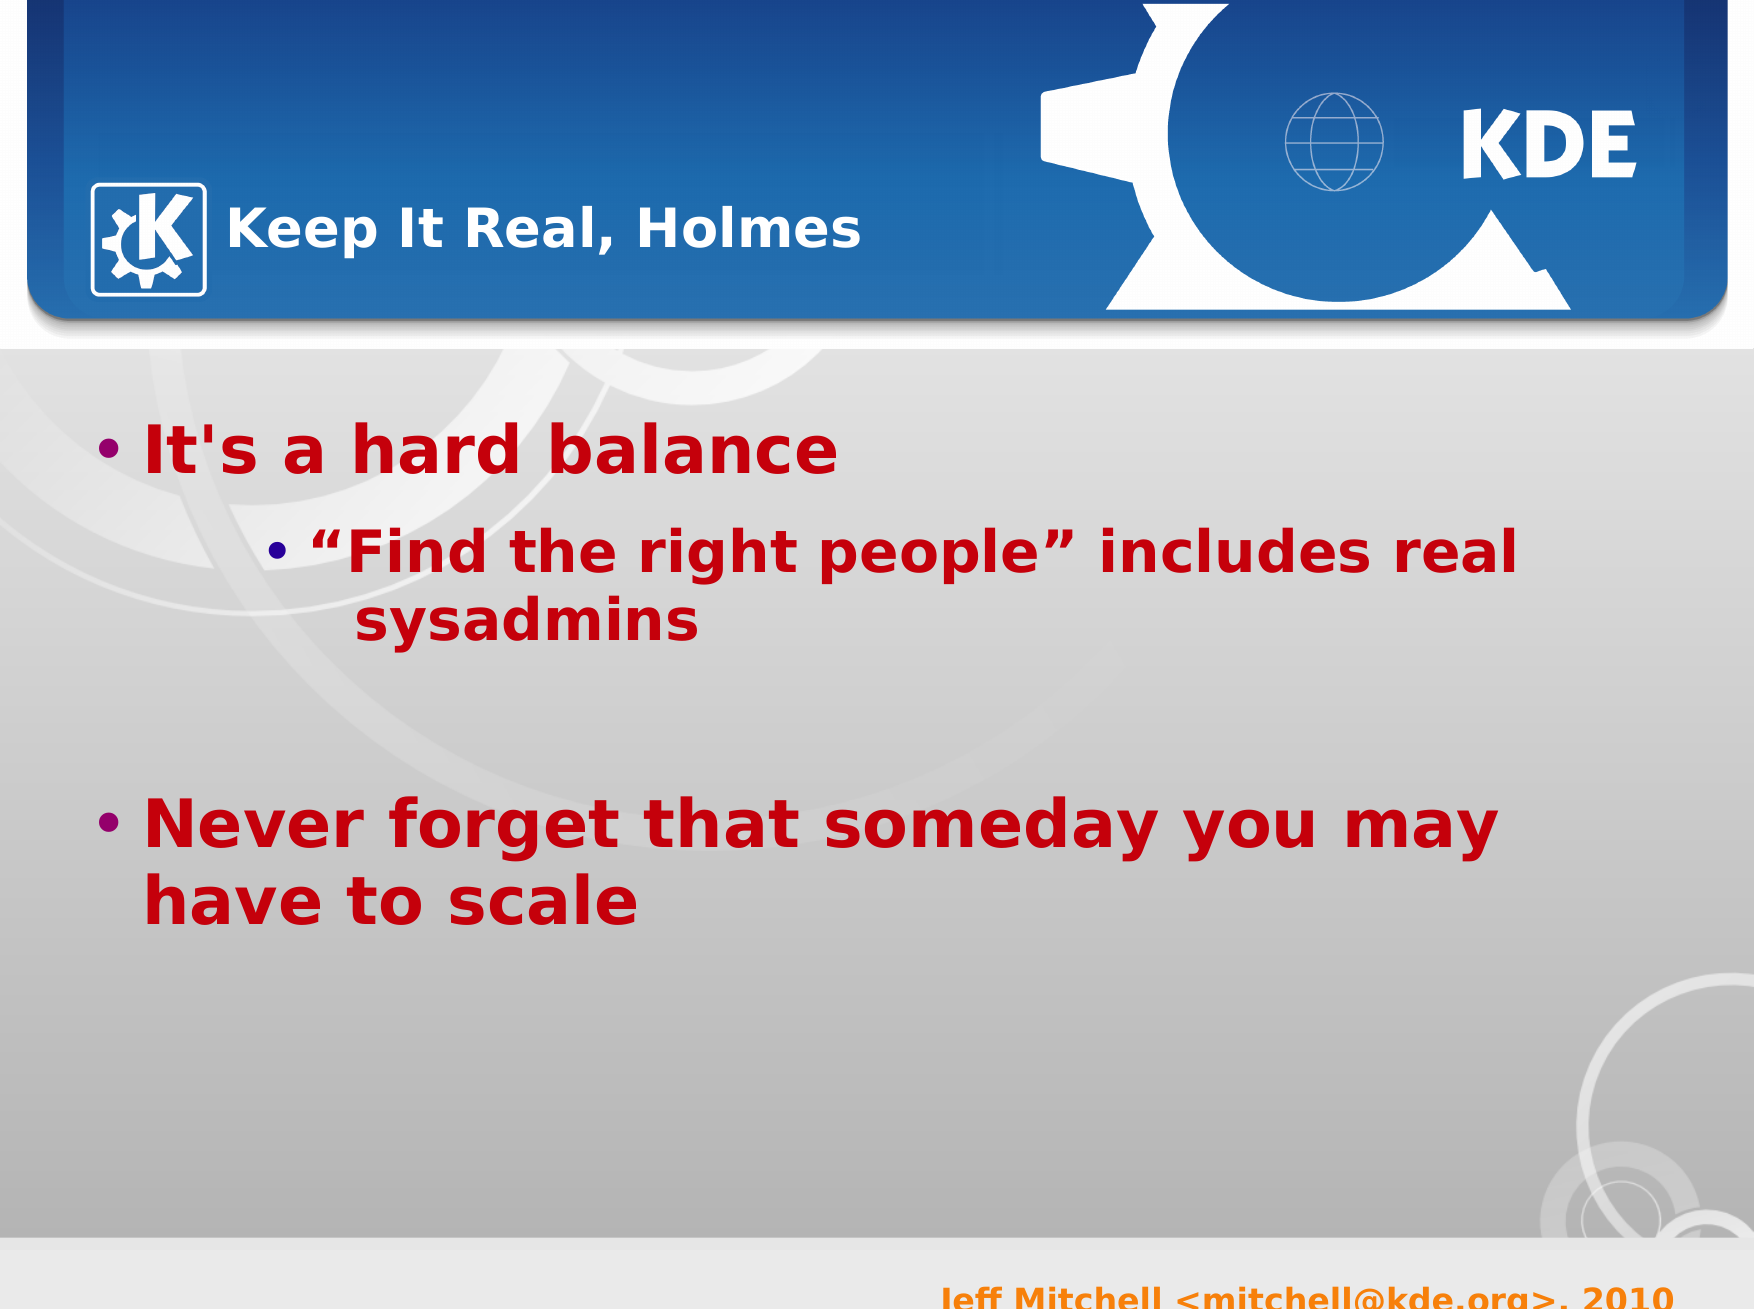

# Keep It Real, Holmes
It's a hard balance
“Find the right people” includes real sysadmins
Never forget that someday you may have to scale